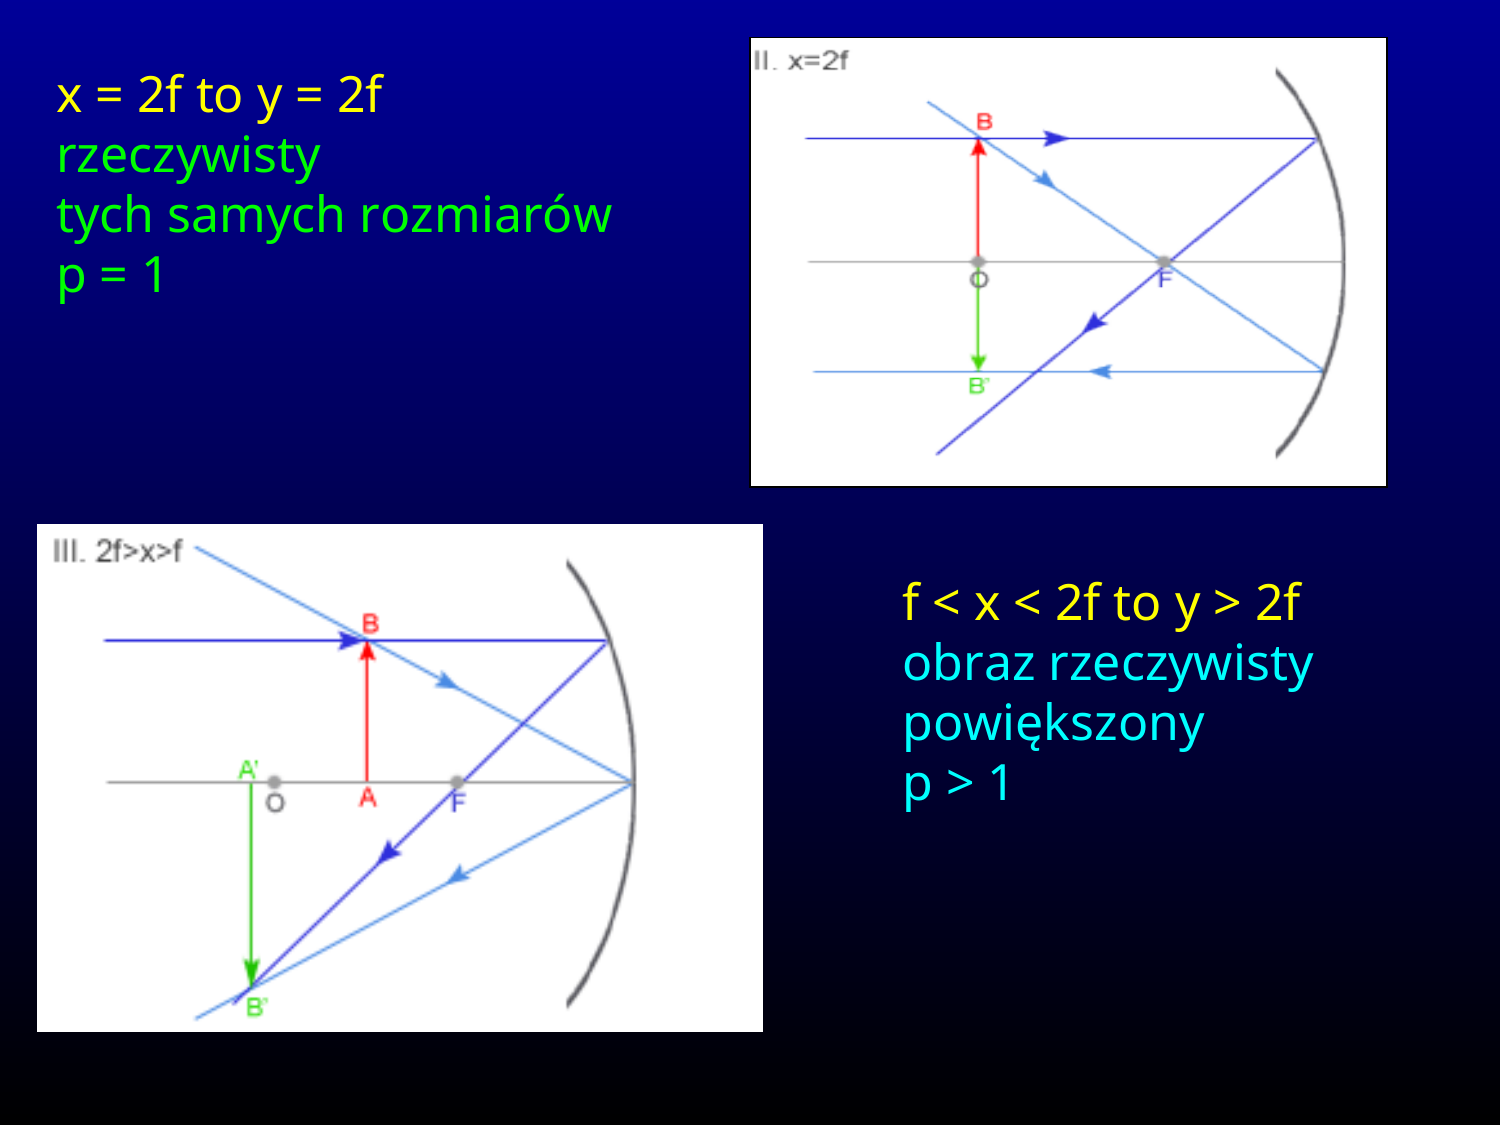

x = 2f to y = 2f
rzeczywisty
tych samych rozmiarów
p = 1
f < x < 2f to y > 2f
obraz rzeczywisty
powiększony
p > 1